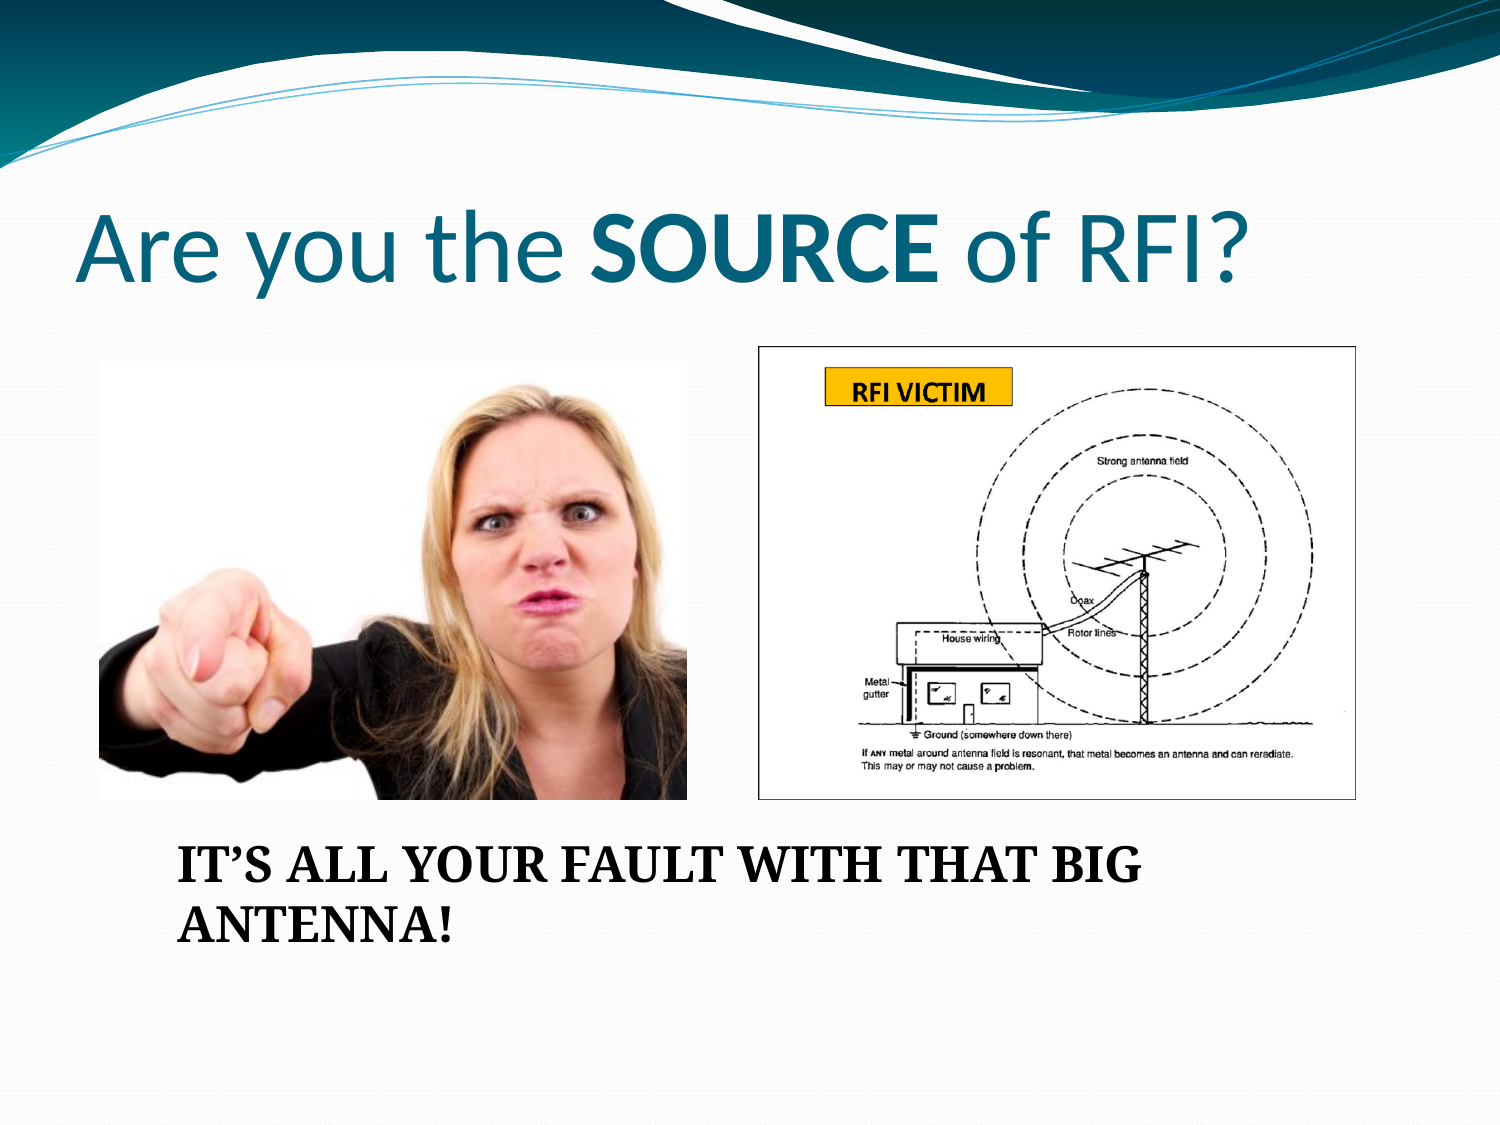

# Are you the SOURCE of RFI?
IT’S ALL YOUR FAULT WITH THAT BIG ANTENNA!